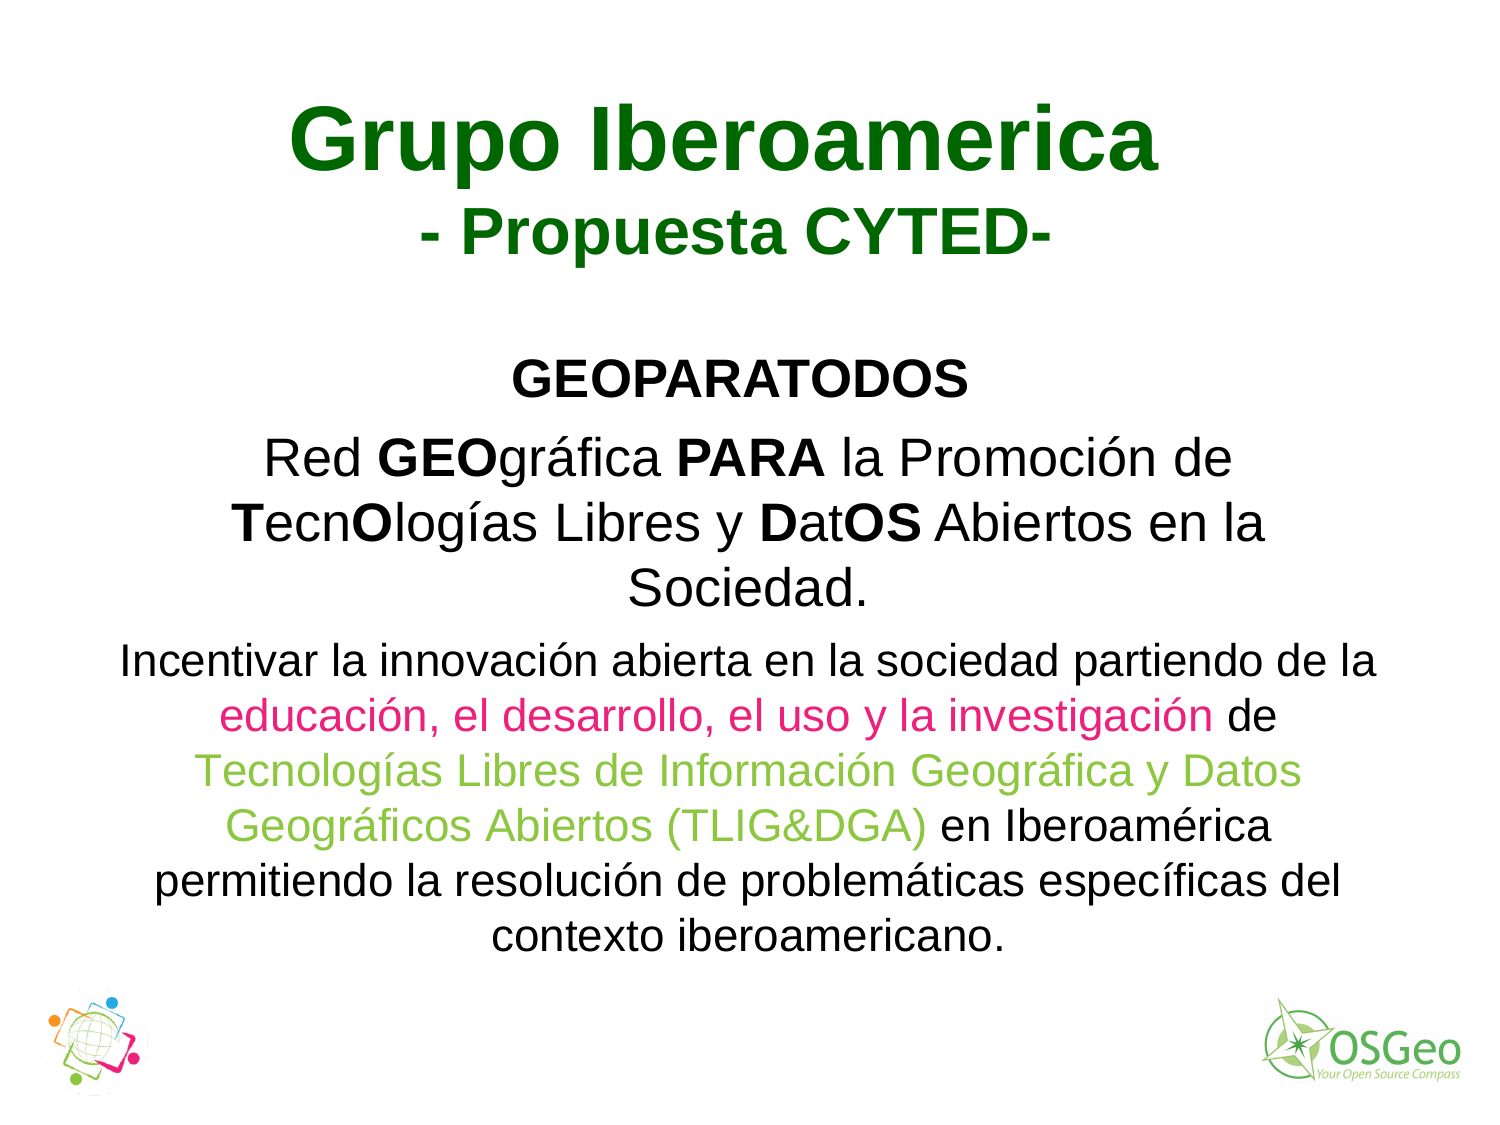

Grupo Iberoamerica
- Propuesta CYTED-
GEOPARATODOS
Red GEOgráfica PARA la Promoción de TecnOlogías Libres y DatOS Abiertos en la Sociedad.
Incentivar la innovación abierta en la sociedad partiendo de la educación, el desarrollo, el uso y la investigación de Tecnologías Libres de Información Geográfica y Datos Geográficos Abiertos (TLIG&DGA) en Iberoamérica permitiendo la resolución de problemáticas específicas del contexto iberoamericano.